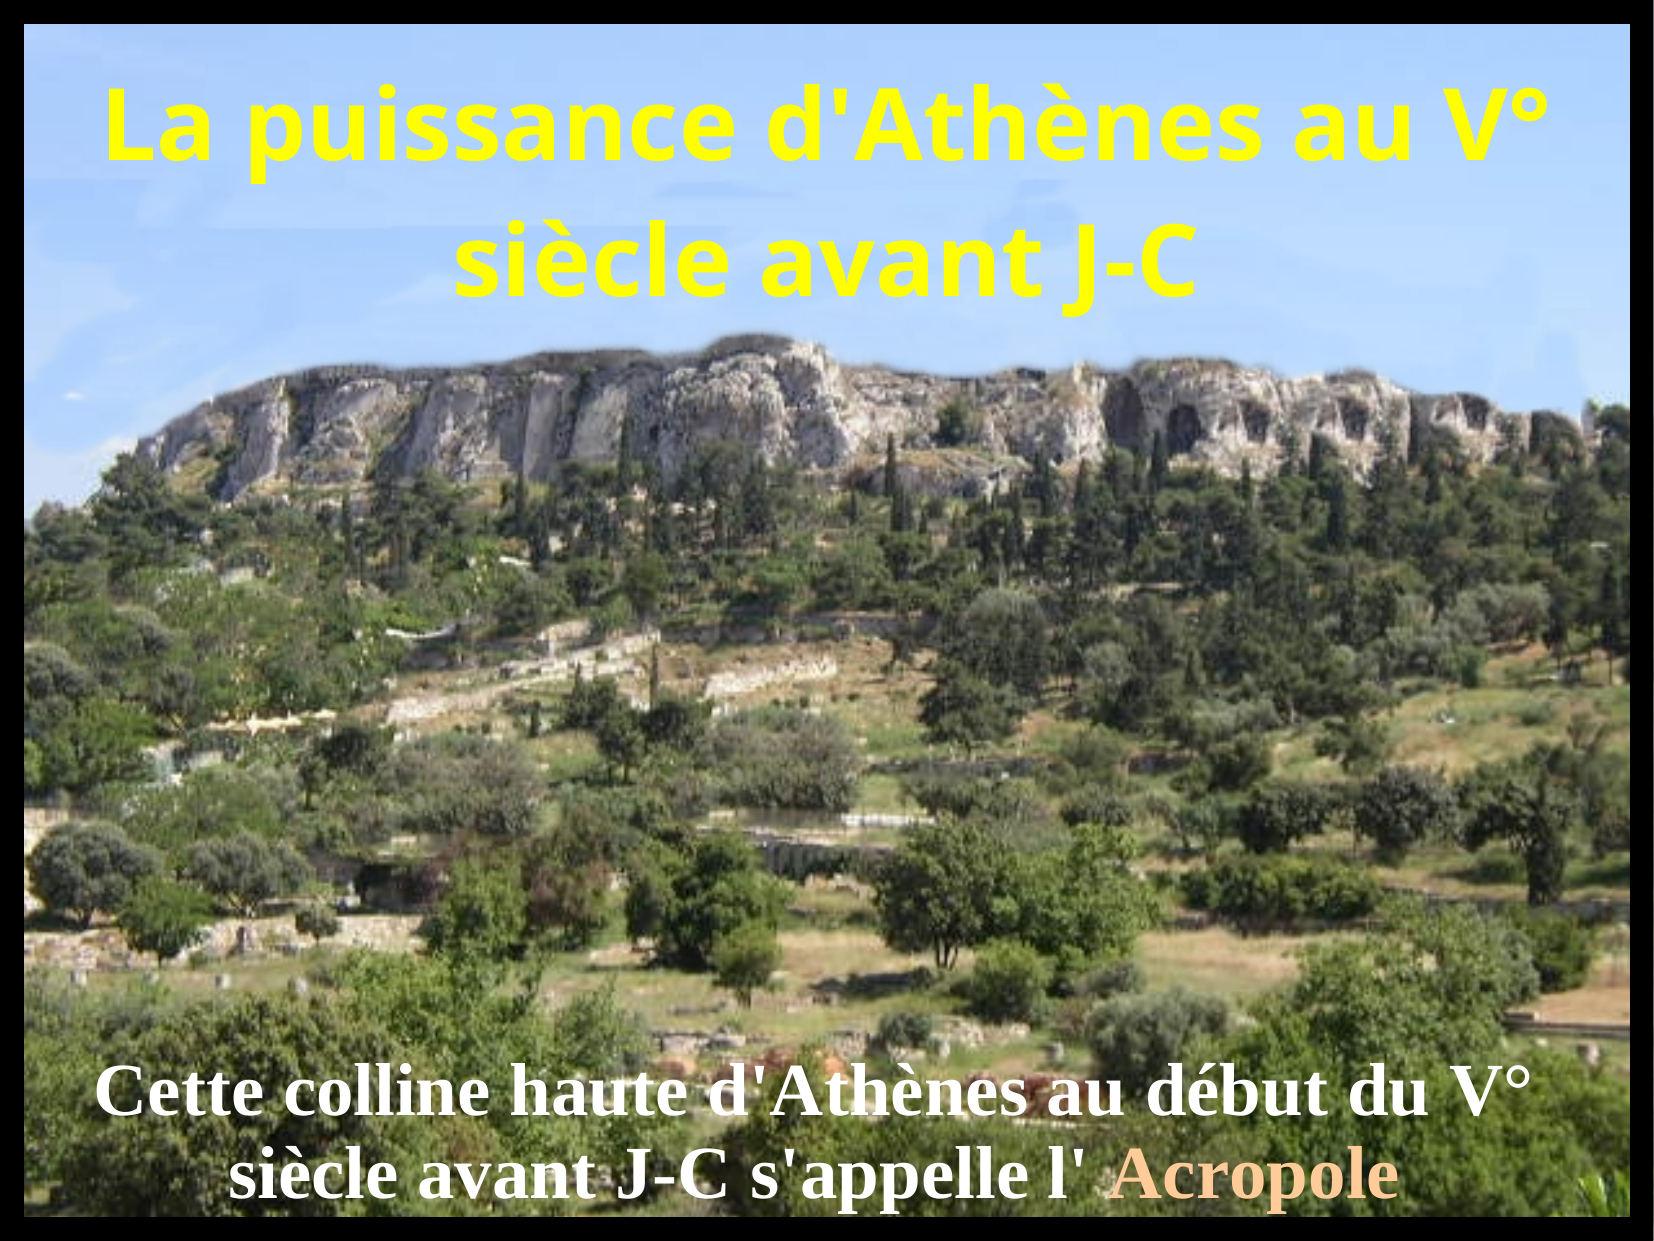

La puissance d'Athènes au V° siècle avant J-C
Cette colline haute d'Athènes au début du V° siècle avant J-C s'appelle l' Acropole